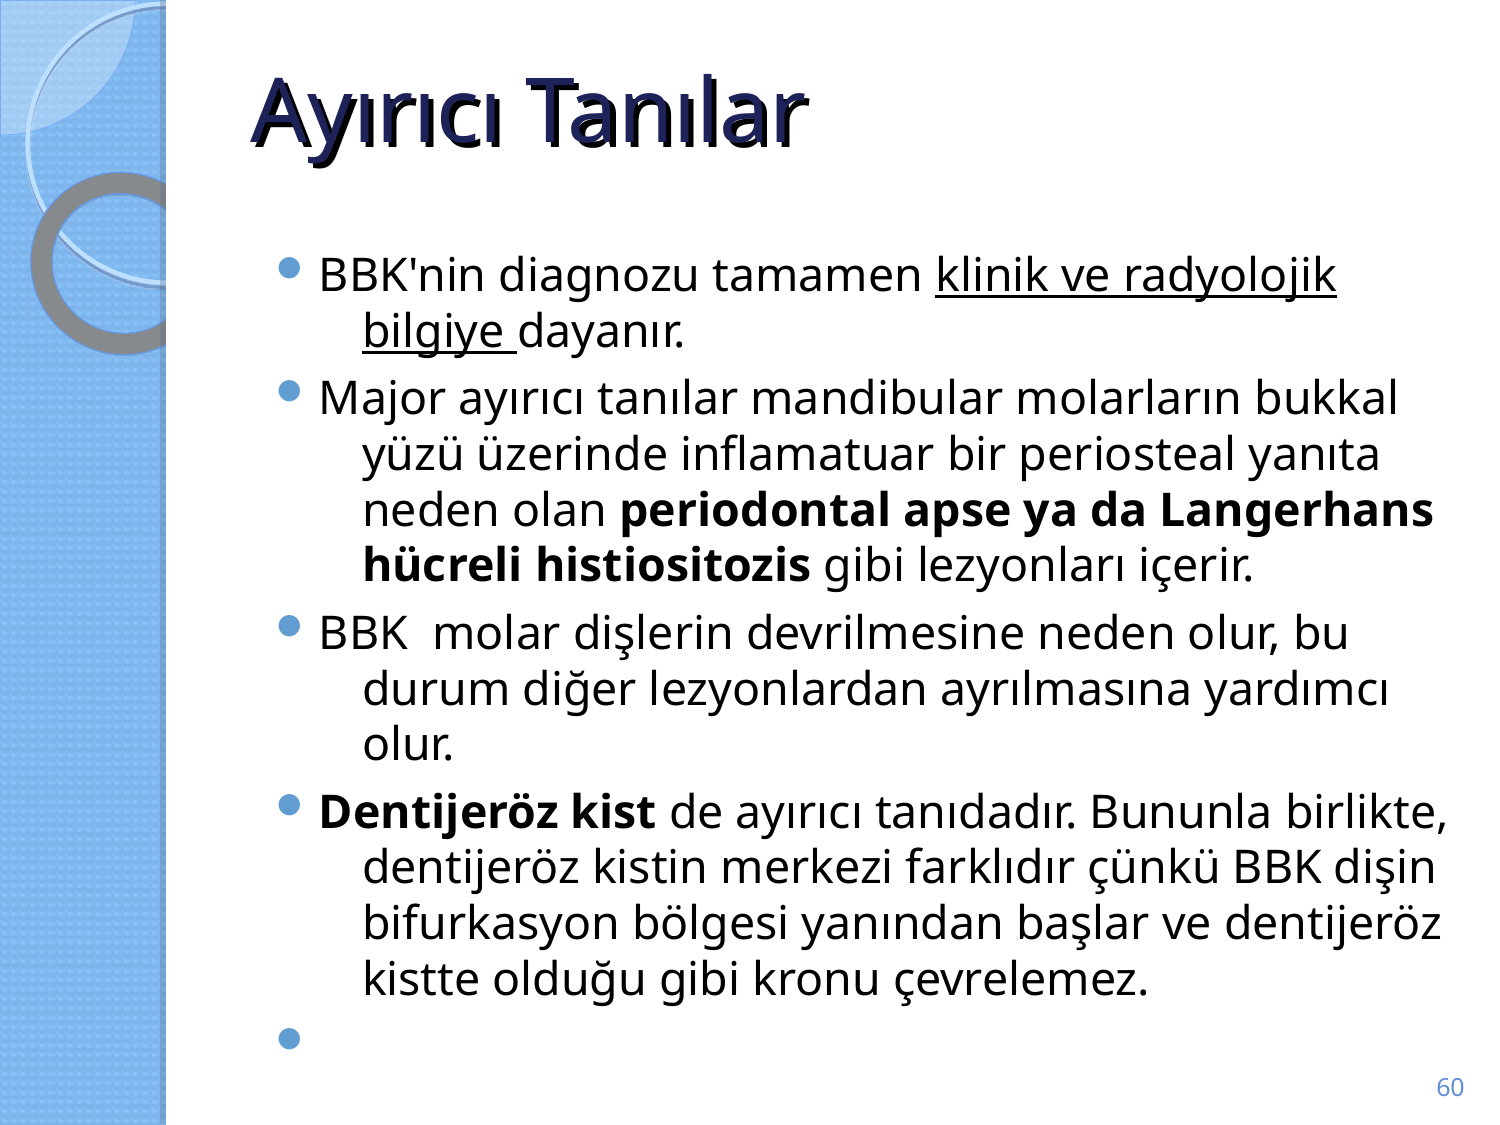

# Ayırıcı Tanılar
BBK'nin diagnozu tamamen klinik ve radyolojik bilgiye dayanır.
Major ayırıcı tanılar mandibular molarların bukkal yüzü üzerinde inflamatuar bir periosteal yanıta neden olan periodontal apse ya da Langerhans hücreli histiositozis gibi lezyonları içerir.
BBK molar dişlerin devrilmesine neden olur, bu durum diğer lezyonlardan ayrılmasına yardımcı olur.
Dentijeröz kist de ayırıcı tanıdadır. Bununla birlikte, dentijeröz kistin merkezi farklıdır çünkü BBK dişin bifurkasyon bölgesi yanından başlar ve dentijeröz kistte olduğu gibi kronu çevrelemez.